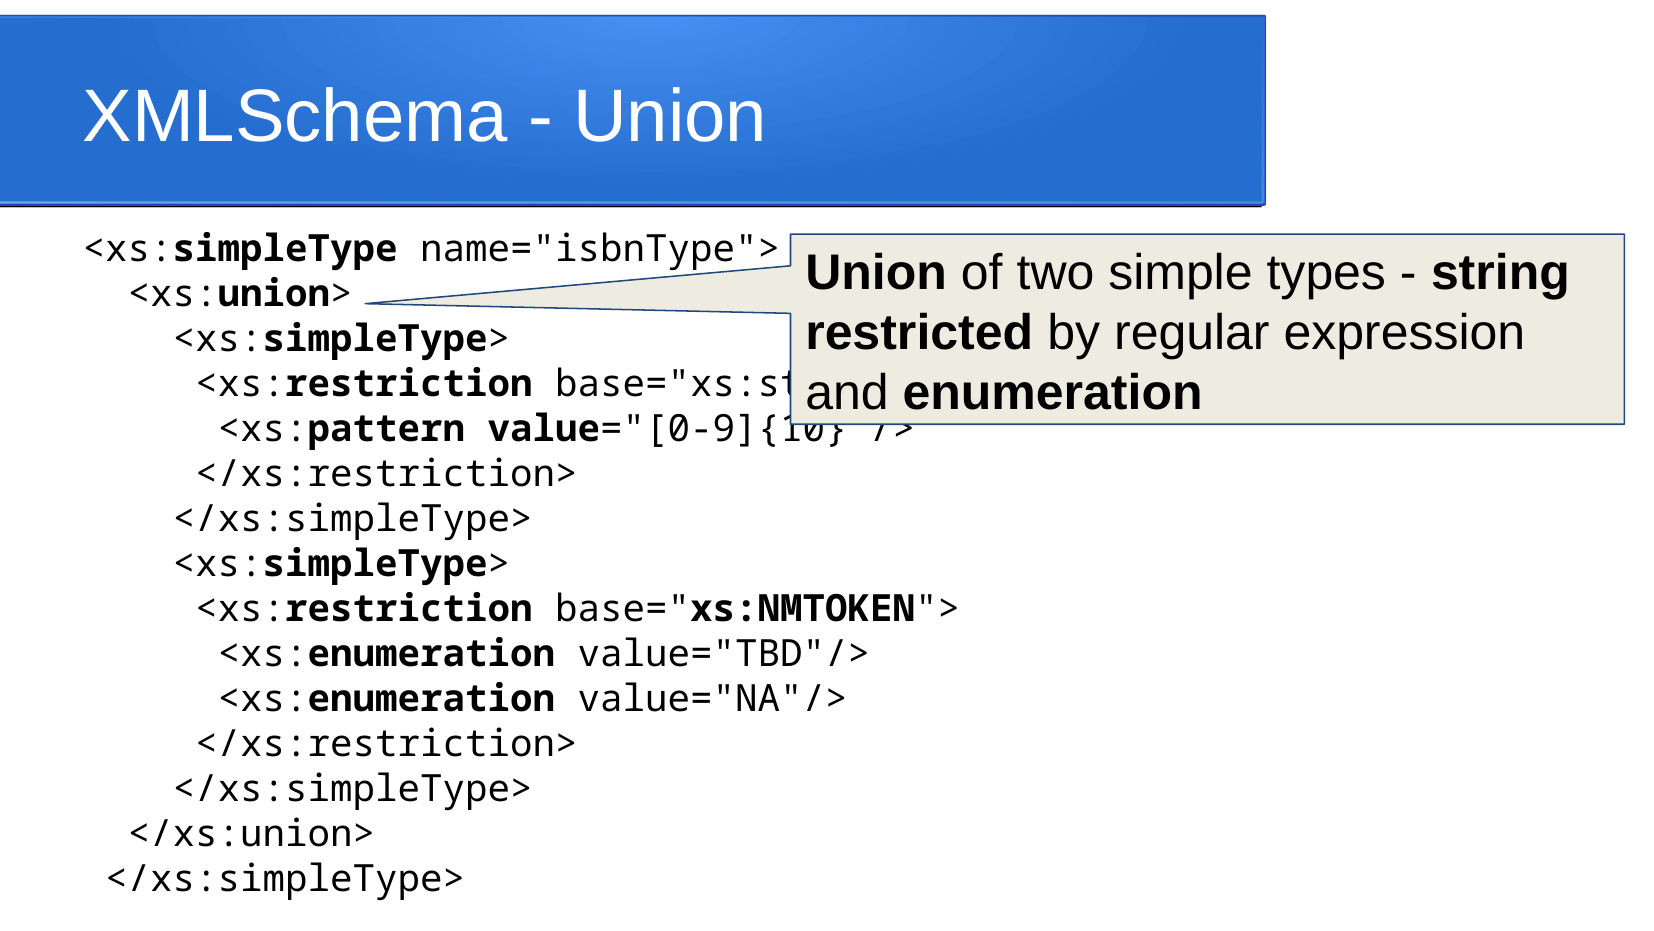

XMLSchema - Union
<xs:simpleType name="isbnType">
 <xs:union>
 <xs:simpleType>
 <xs:restriction base="xs:string">
 <xs:pattern value="[0-9]{10}"/>
 </xs:restriction>
 </xs:simpleType>
 <xs:simpleType>
 <xs:restriction base="xs:NMTOKEN">
 <xs:enumeration value="TBD"/>
 <xs:enumeration value="NA"/>
 </xs:restriction>
 </xs:simpleType>
 </xs:union>
 </xs:simpleType>
Union of two simple types - string restricted by regular expression and enumeration